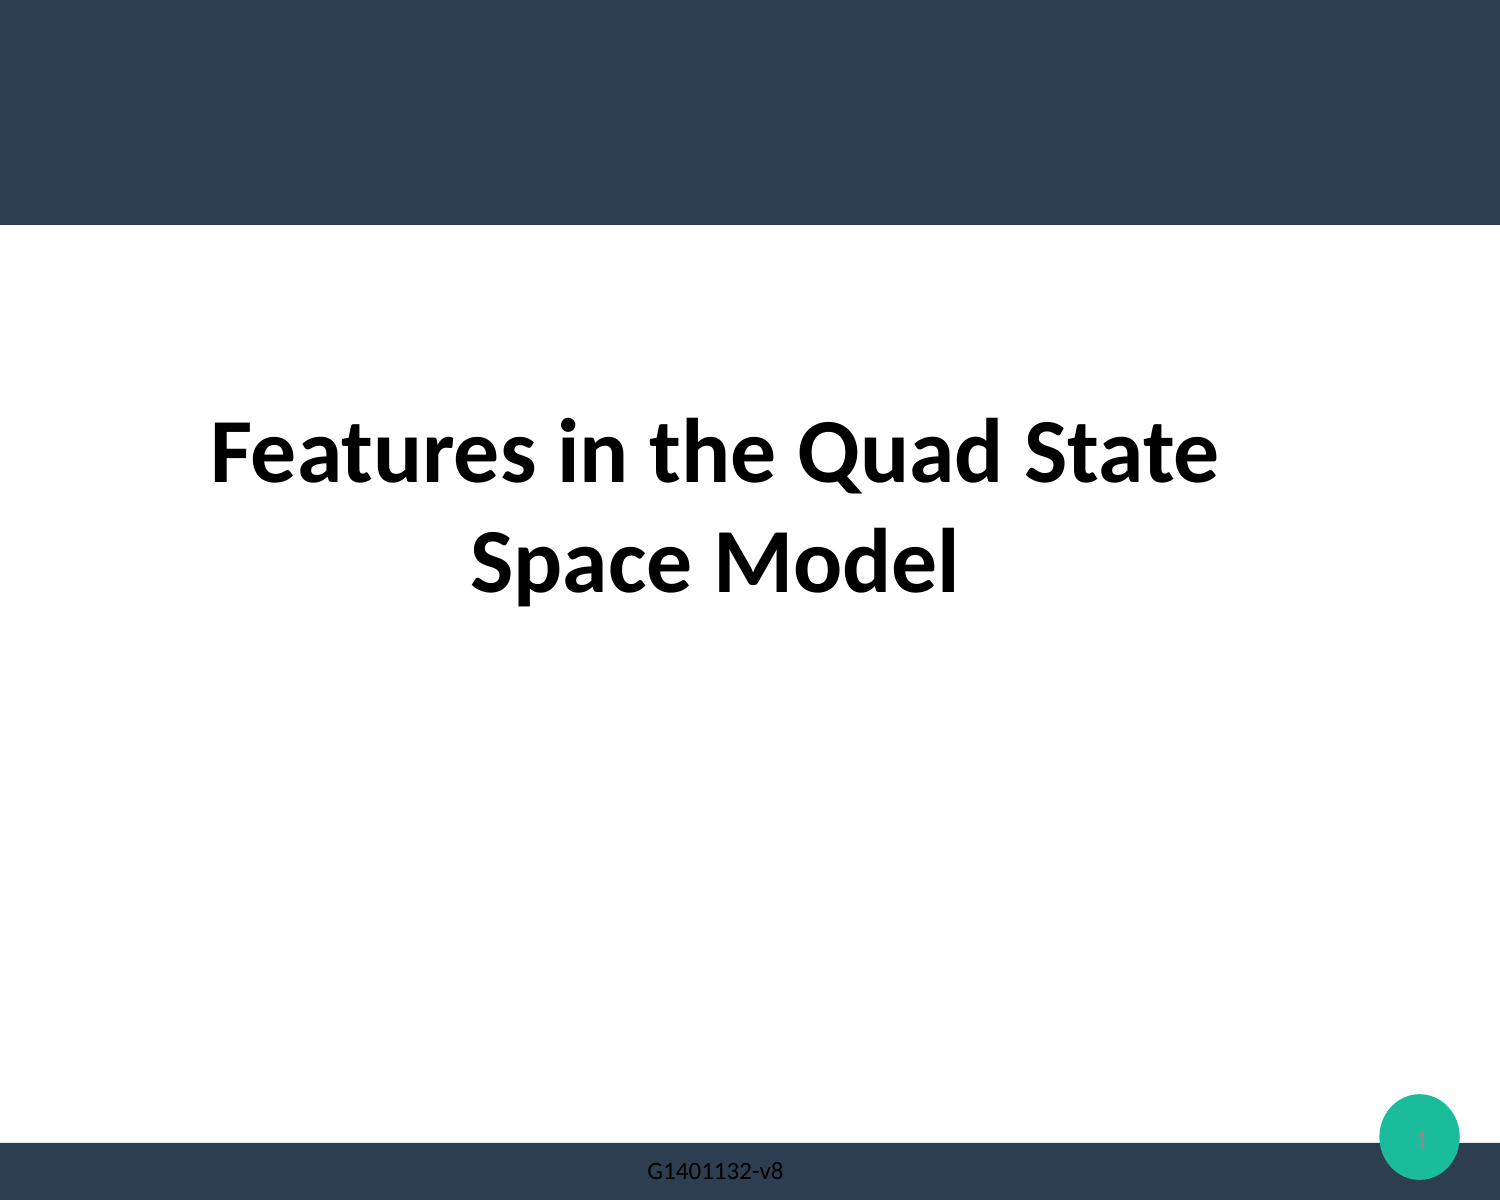

# Features in the Quad State Space Model
G1401132-v8